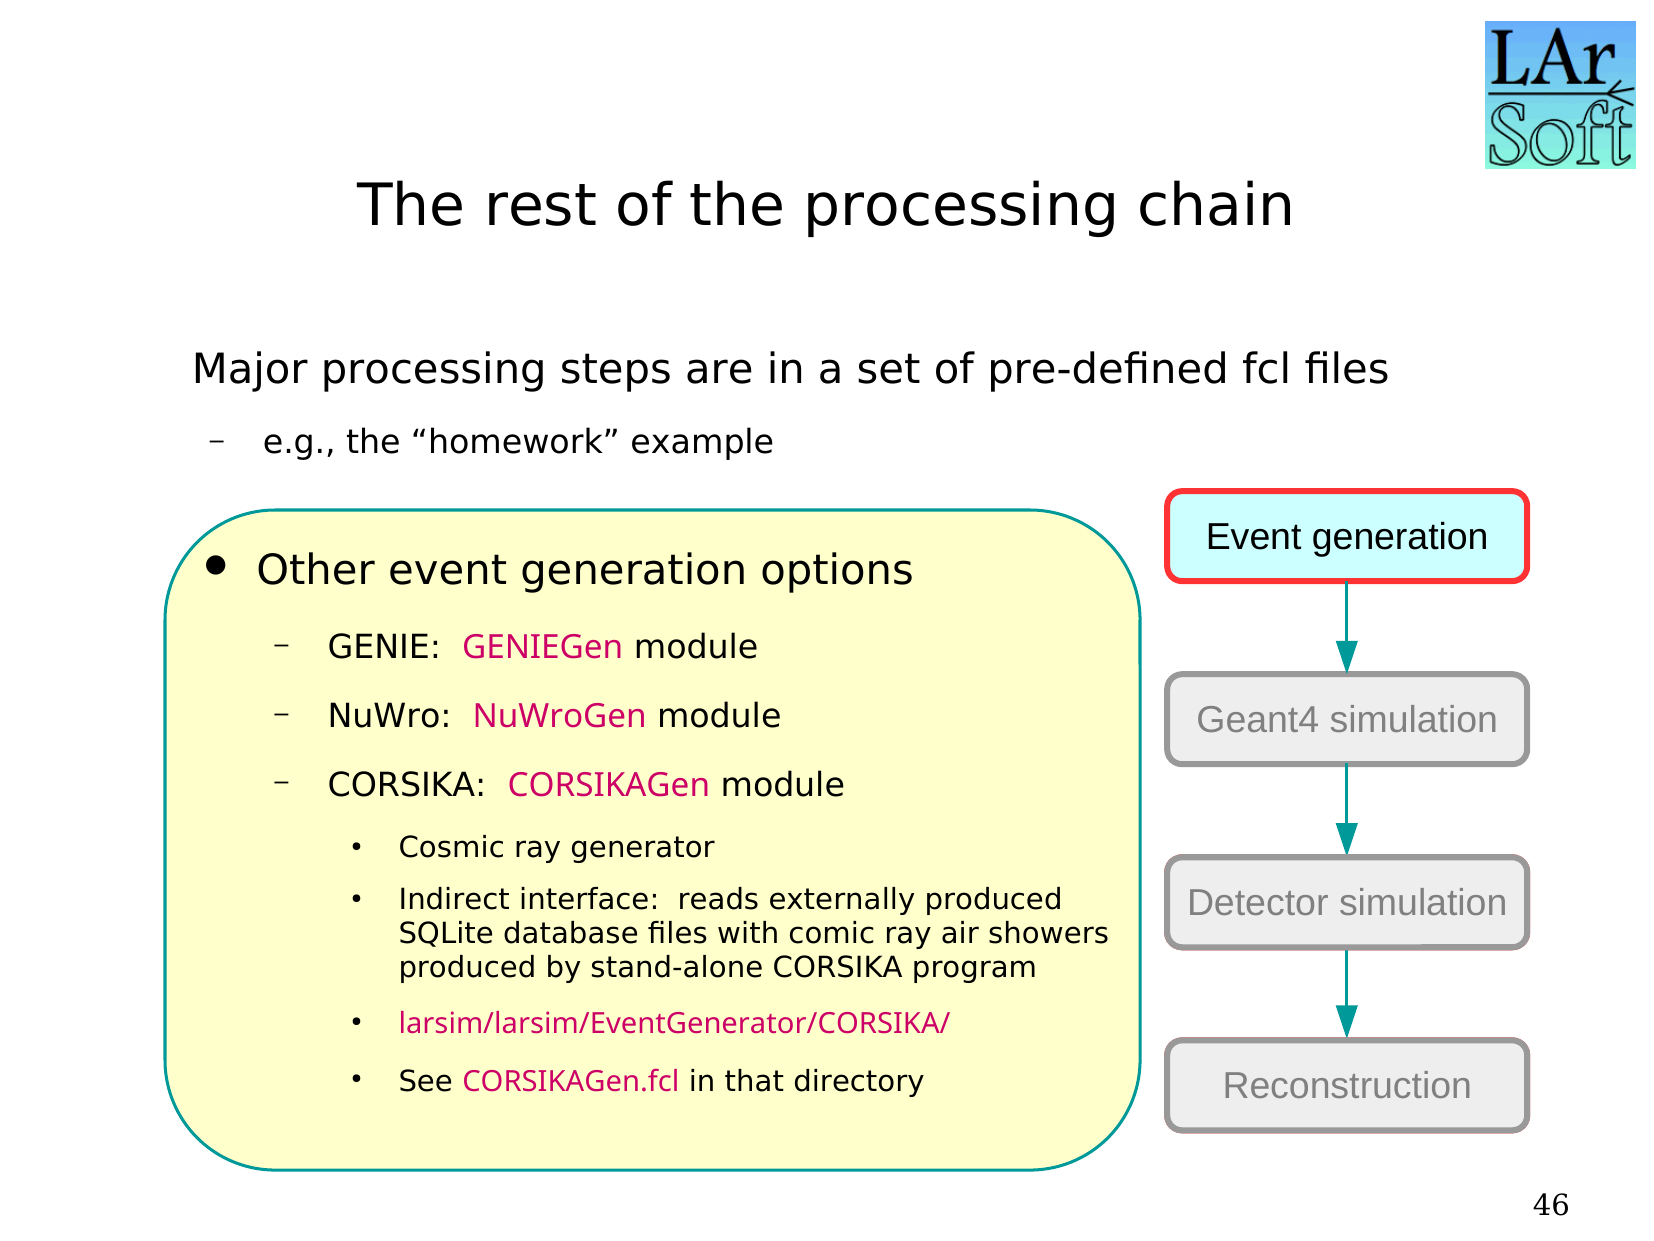

# The rest of the processing chain
Major processing steps are in a set of pre-defined fcl files
e.g., the “homework” example
Event generation
Other event generation options
GENIE: GENIEGen module
NuWro: NuWroGen module
CORSIKA: CORSIKAGen module
Cosmic ray generator
Indirect interface: reads externally produced SQLite database files with comic ray air showers produced by stand-alone CORSIKA program
larsim/larsim/EventGenerator/CORSIKA/
See CORSIKAGen.fcl in that directory
Geant4 simulation
Detector simulation
Detector simulation
Reconstruction
Reconstruction
46